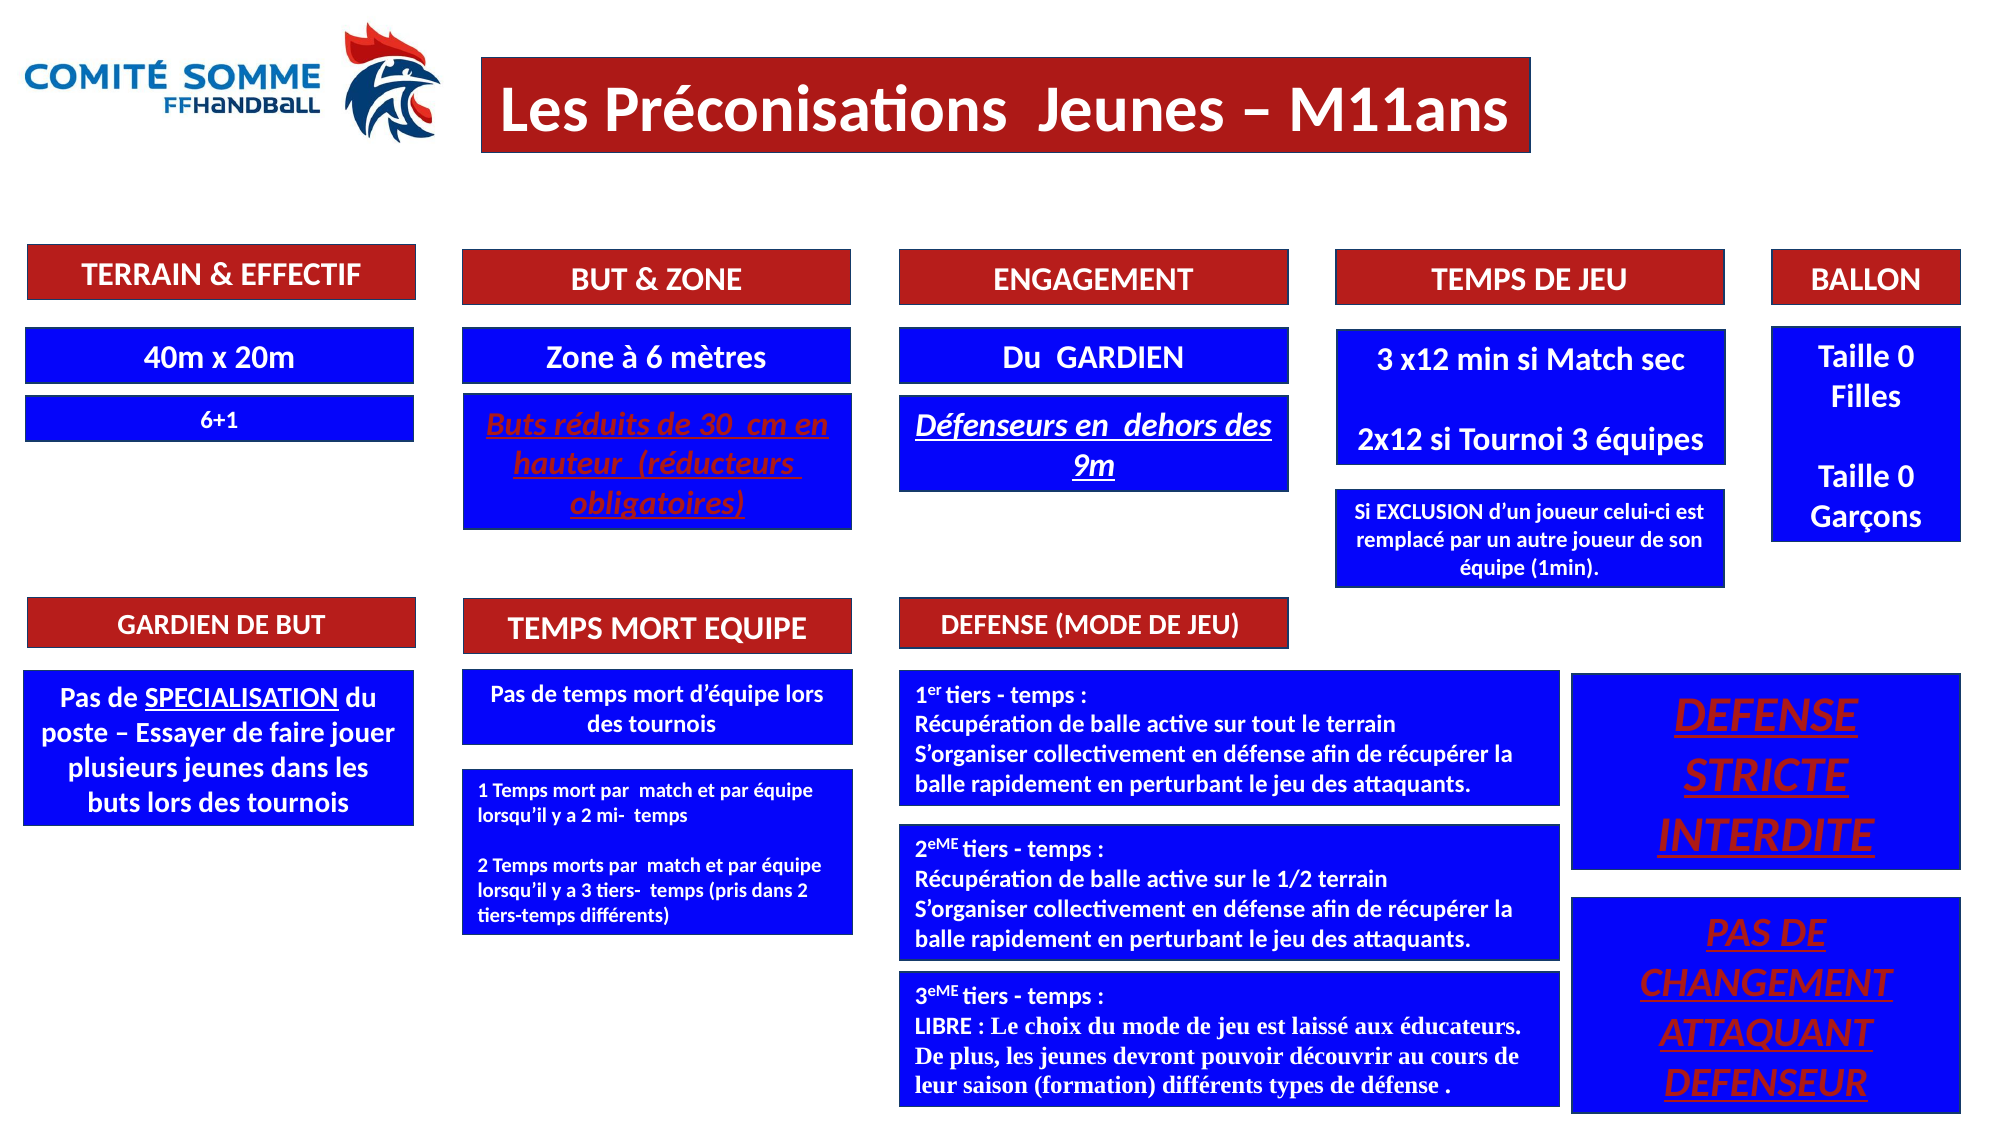

Les Préconisations Jeunes – M11ans
TERRAIN & EFFECTIF
BUT & ZONE
ENGAGEMENT
TEMPS DE JEU
BALLON
Taille 0
Filles
Taille 0
Garçons
40m x 20m
Zone à 6 mètres
Du GARDIEN
3 x12 min si Match sec
2x12 si Tournoi 3 équipes
Buts réduits de 30 cm en hauteur (réducteurs obligatoires)
6+1
Défenseurs en dehors des 9m
Si EXCLUSION d’un joueur celui-ci est remplacé par un autre joueur de son équipe (1min).
GARDIEN DE BUT
DEFENSE (MODE DE JEU)
TEMPS MORT EQUIPE
Pas de temps mort d’équipe lors des tournois
Pas de SPECIALISATION du poste – Essayer de faire jouer plusieurs jeunes dans les buts lors des tournois
1er tiers - temps :
Récupération de balle active sur tout le terrain
S’organiser collectivement en défense afin de récupérer la balle rapidement en perturbant le jeu des attaquants.
DEFENSE STRICTE INTERDITE
1 Temps mort par match et par équipe lorsqu’il y a 2 mi- temps
2 Temps morts par match et par équipe lorsqu’il y a 3 tiers- temps (pris dans 2
tiers-temps différents)
2eME tiers - temps :
Récupération de balle active sur le 1/2 terrain
S’organiser collectivement en défense afin de récupérer la balle rapidement en perturbant le jeu des attaquants.
PAS DE CHANGEMENT
ATTAQUANT
DEFENSEUR
3eME tiers - temps :
LIBRE : Le choix du mode de jeu est laissé aux éducateurs.
De plus, les jeunes devront pouvoir découvrir au cours de leur saison (formation) différents types de défense .